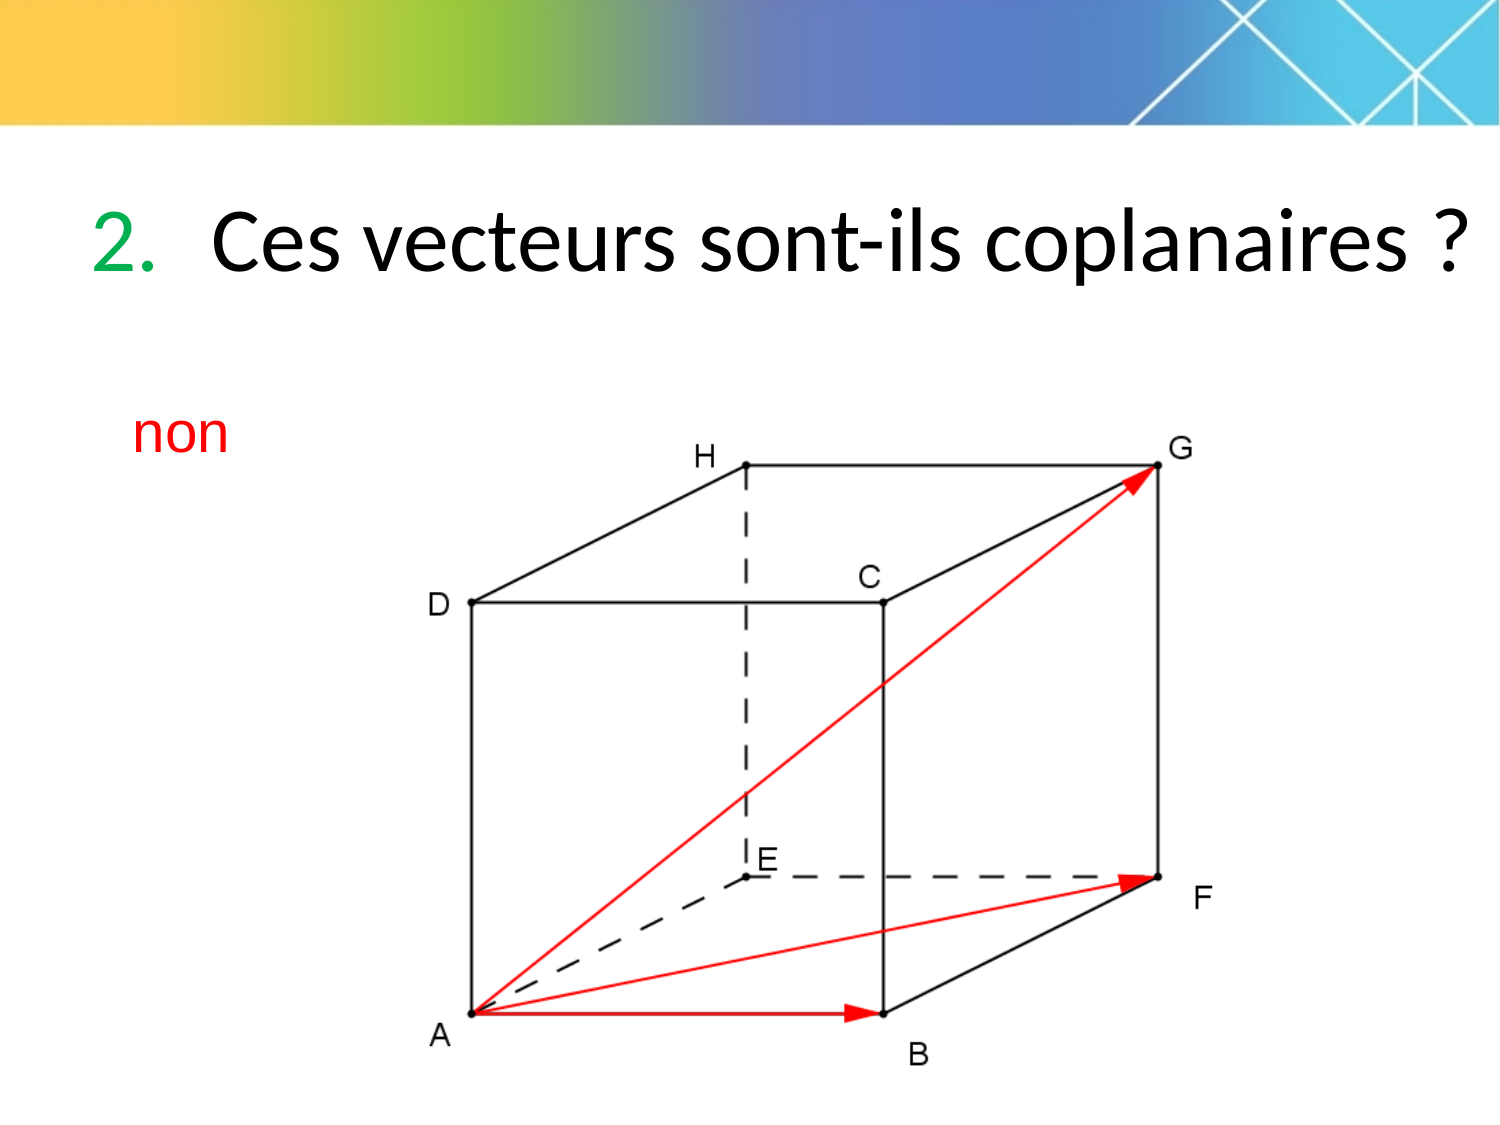

# Ces vecteurs sont-ils coplanaires ?
non